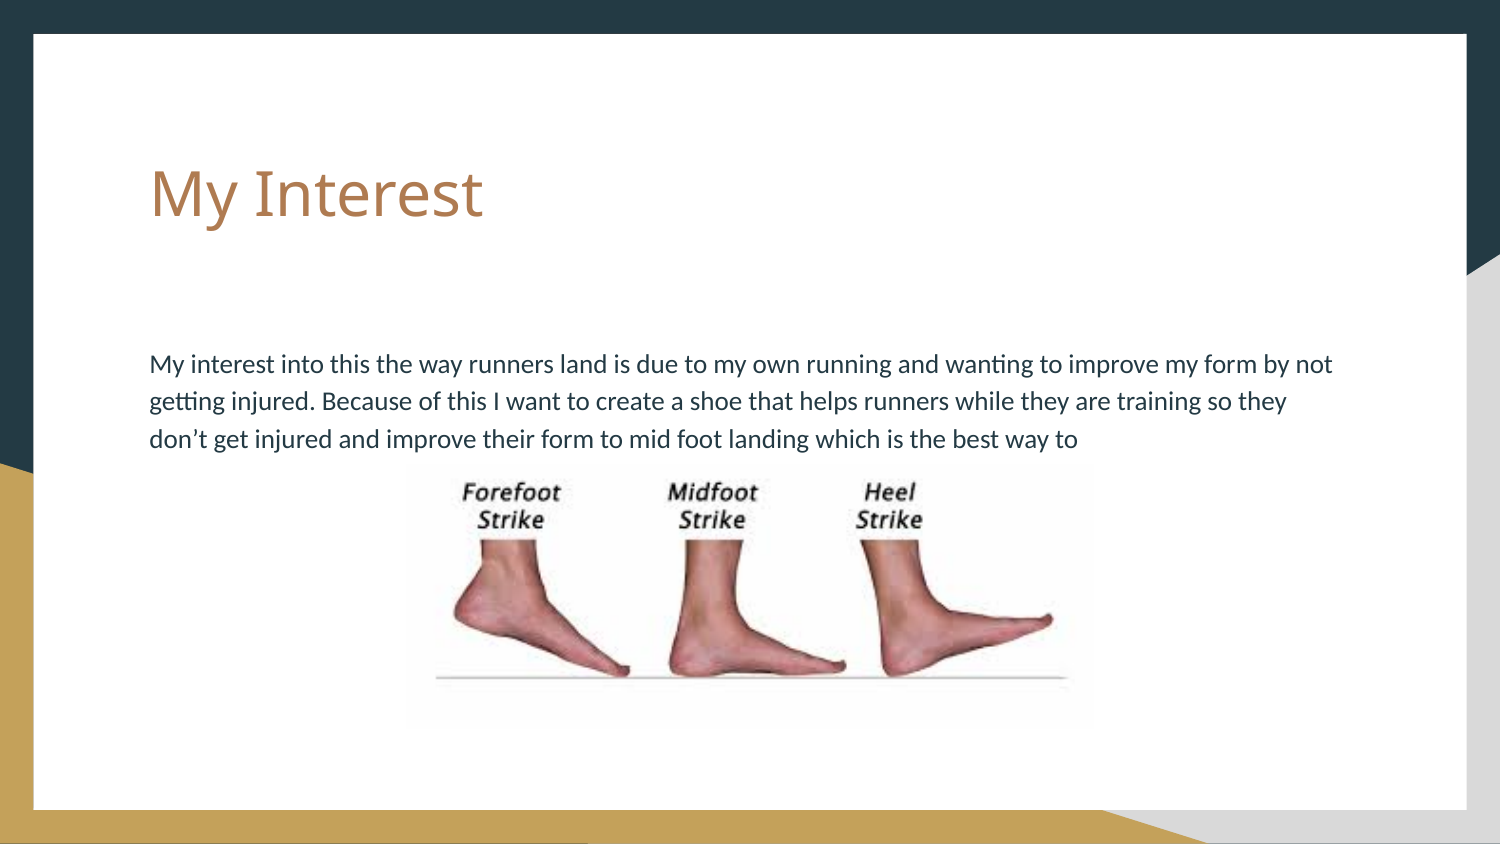

# My Interest
My interest into this the way runners land is due to my own running and wanting to improve my form by not getting injured. Because of this I want to create a shoe that helps runners while they are training so they don’t get injured and improve their form to mid foot landing which is the best way to